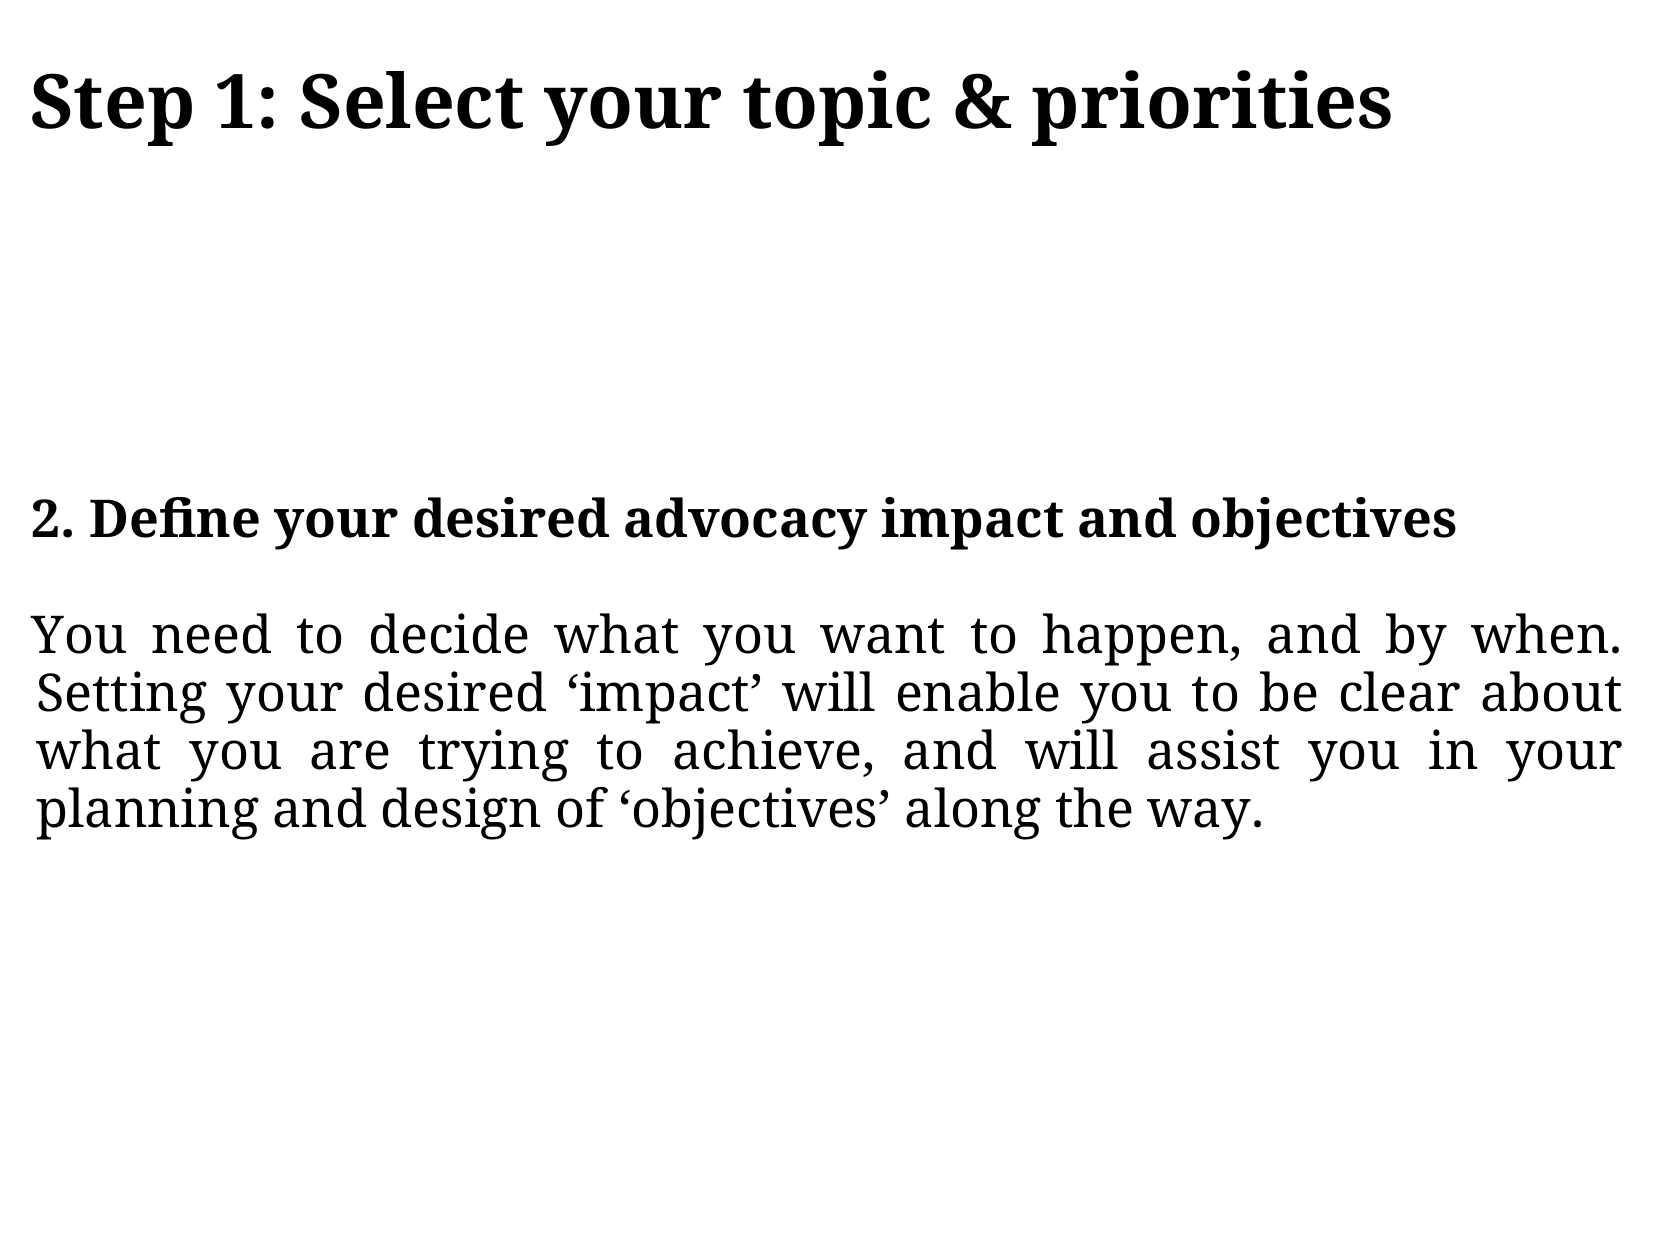

# Step 1: Select your topic & priorities
2. Define your desired advocacy impact and objectives
You need to decide what you want to happen, and by when. Setting your desired ‘impact’ will enable you to be clear about what you are trying to achieve, and will assist you in your planning and design of ‘objectives’ along the way.